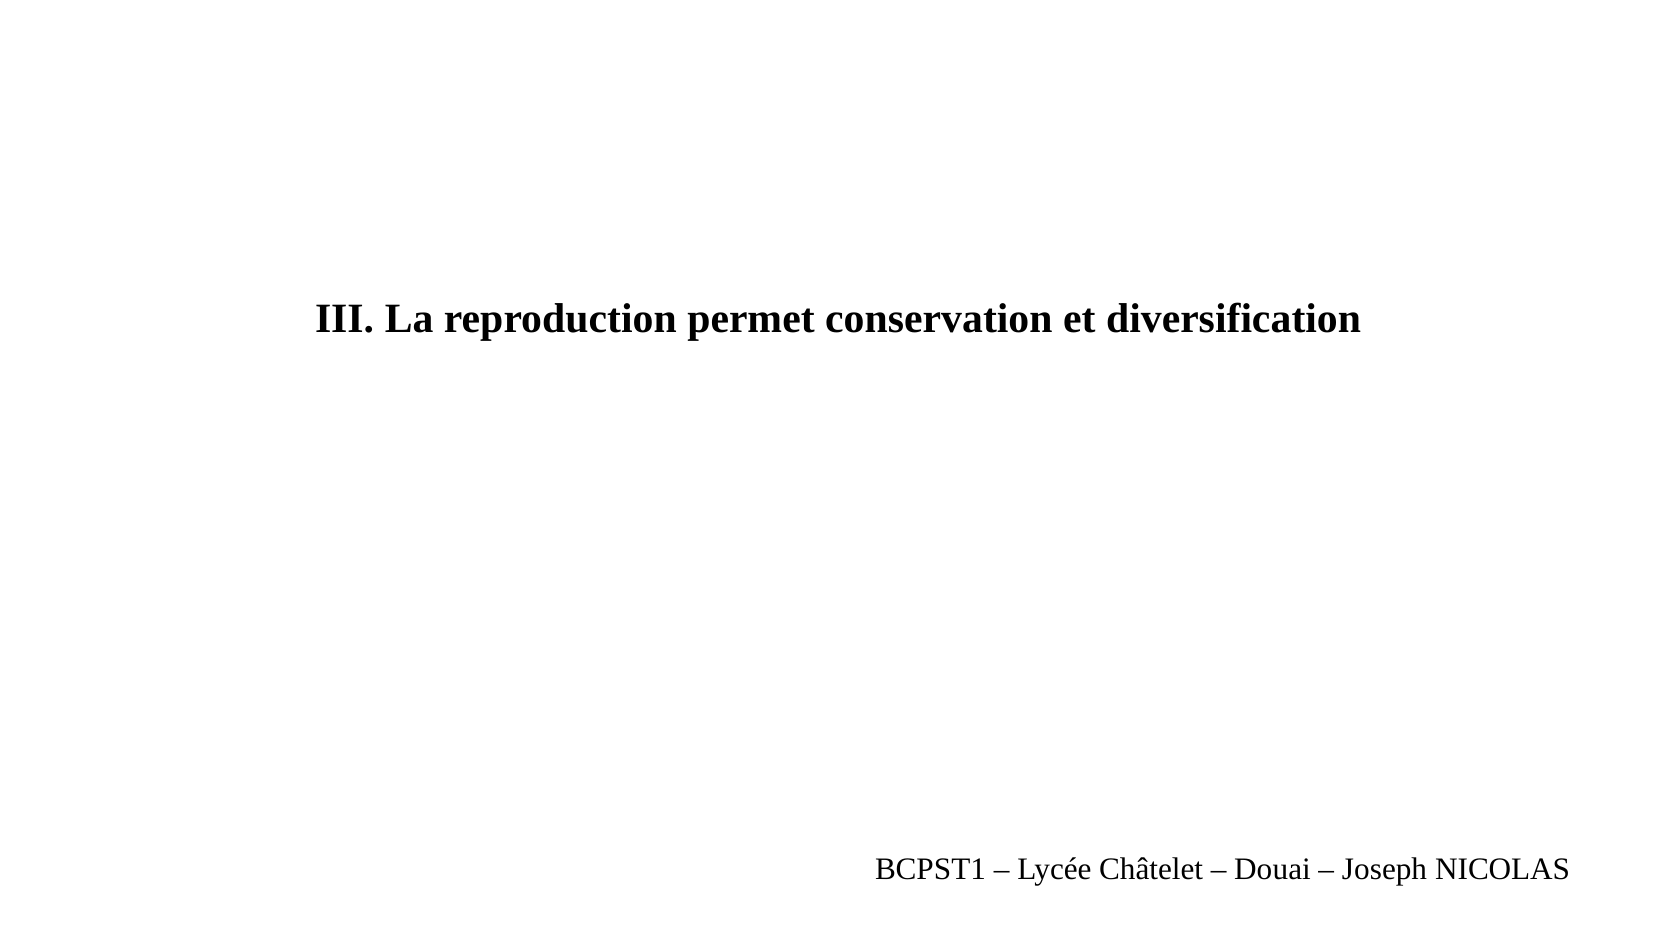

III. La reproduction permet conservation et diversification
BCPST1 – Lycée Châtelet – Douai – Joseph NICOLAS